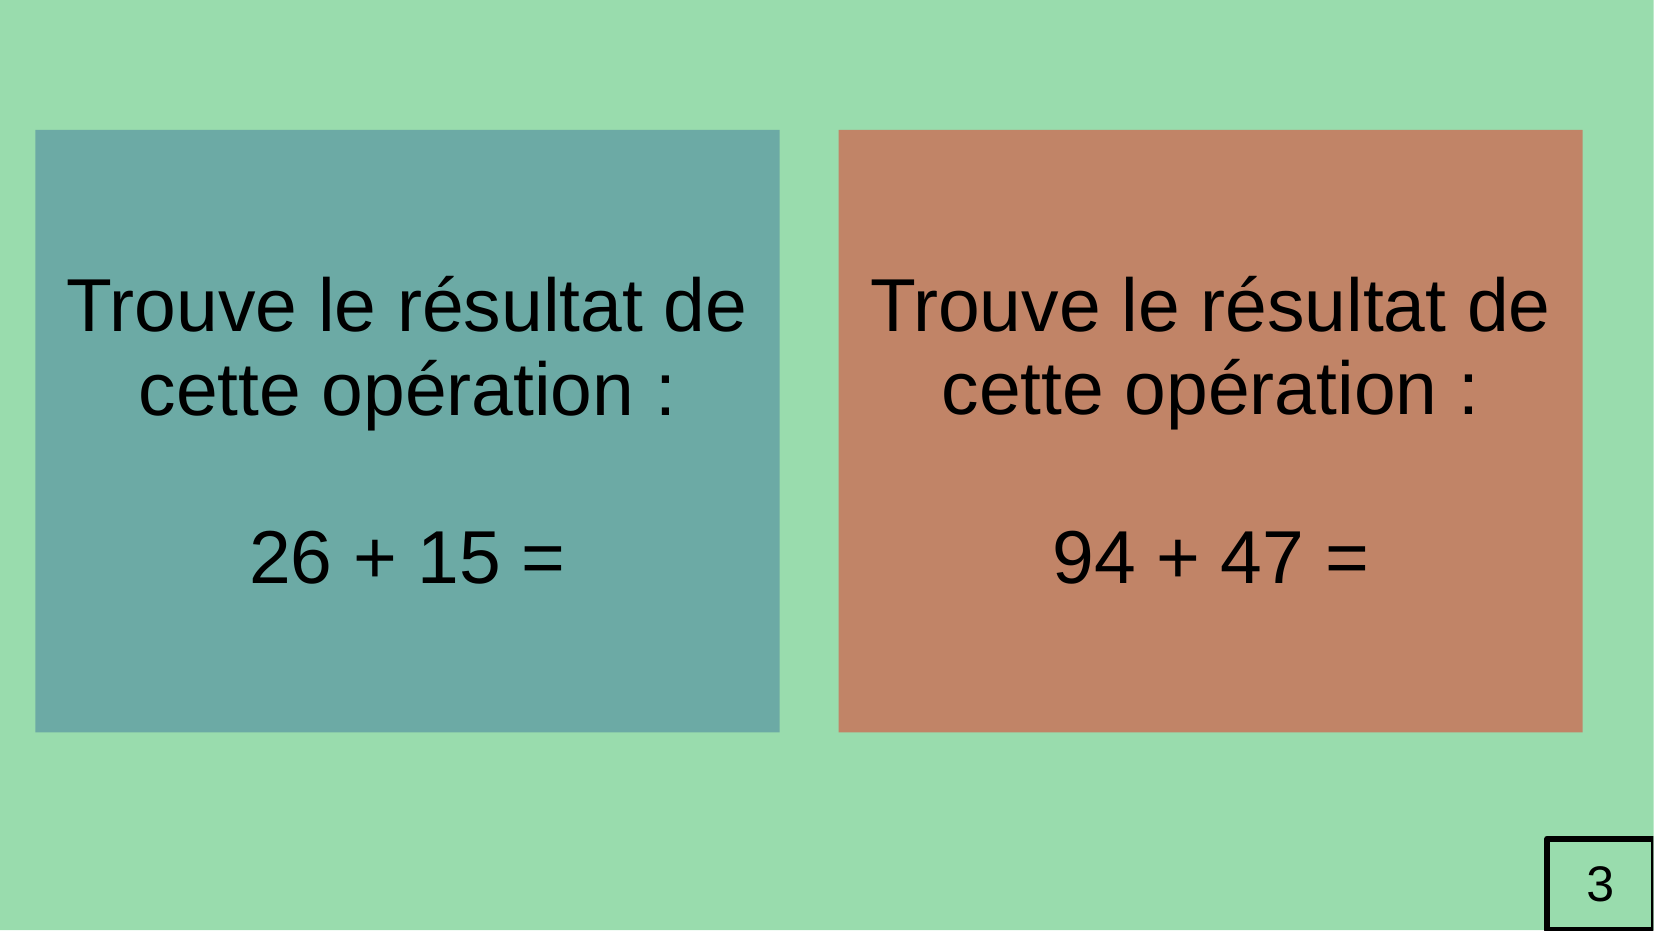

Trouve le résultat de cette opération :
94 + 47 =
Trouve le résultat de cette opération :
26 + 15 =
3